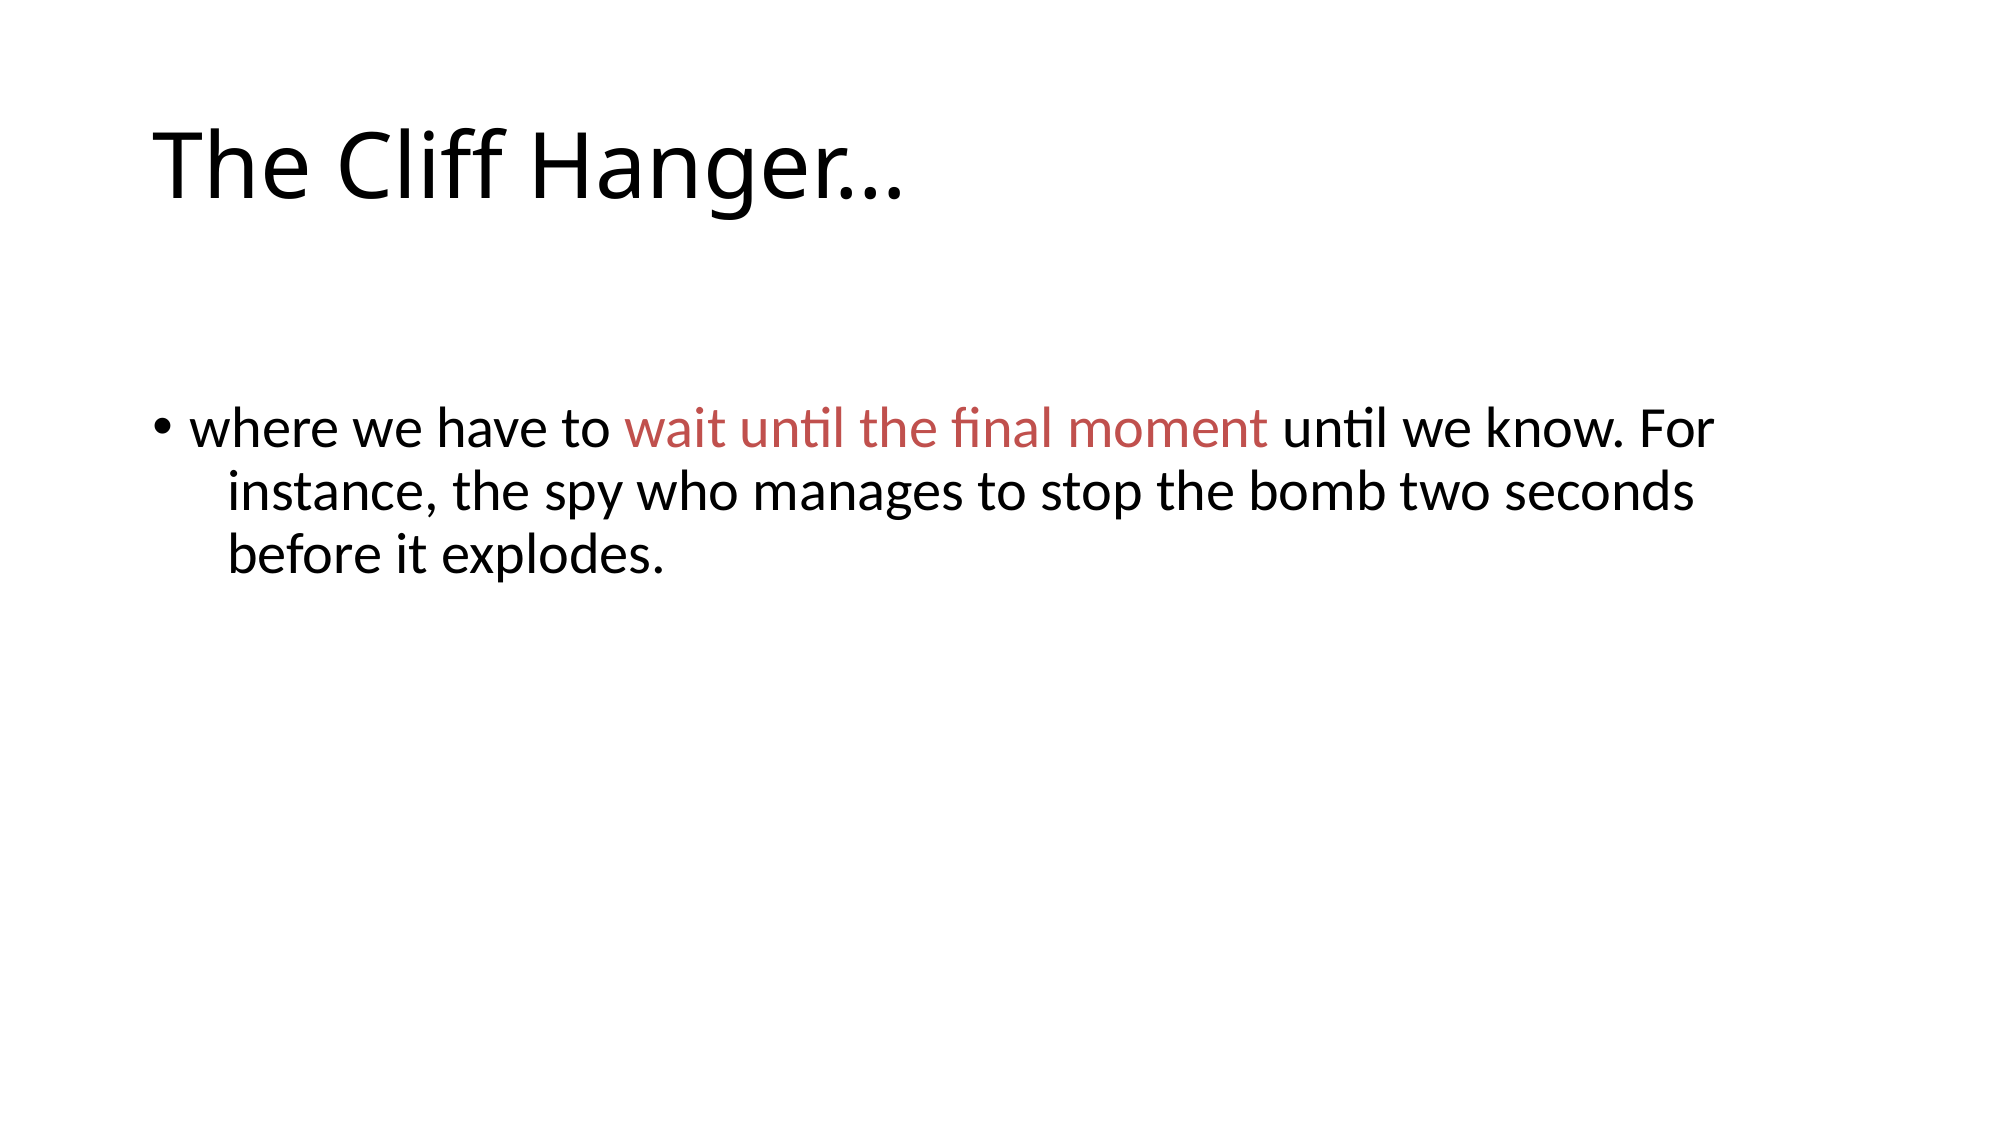

# The Cliff Hanger…
where we have to wait until the final moment until we know. For instance, the spy who manages to stop the bomb two seconds before it explodes.